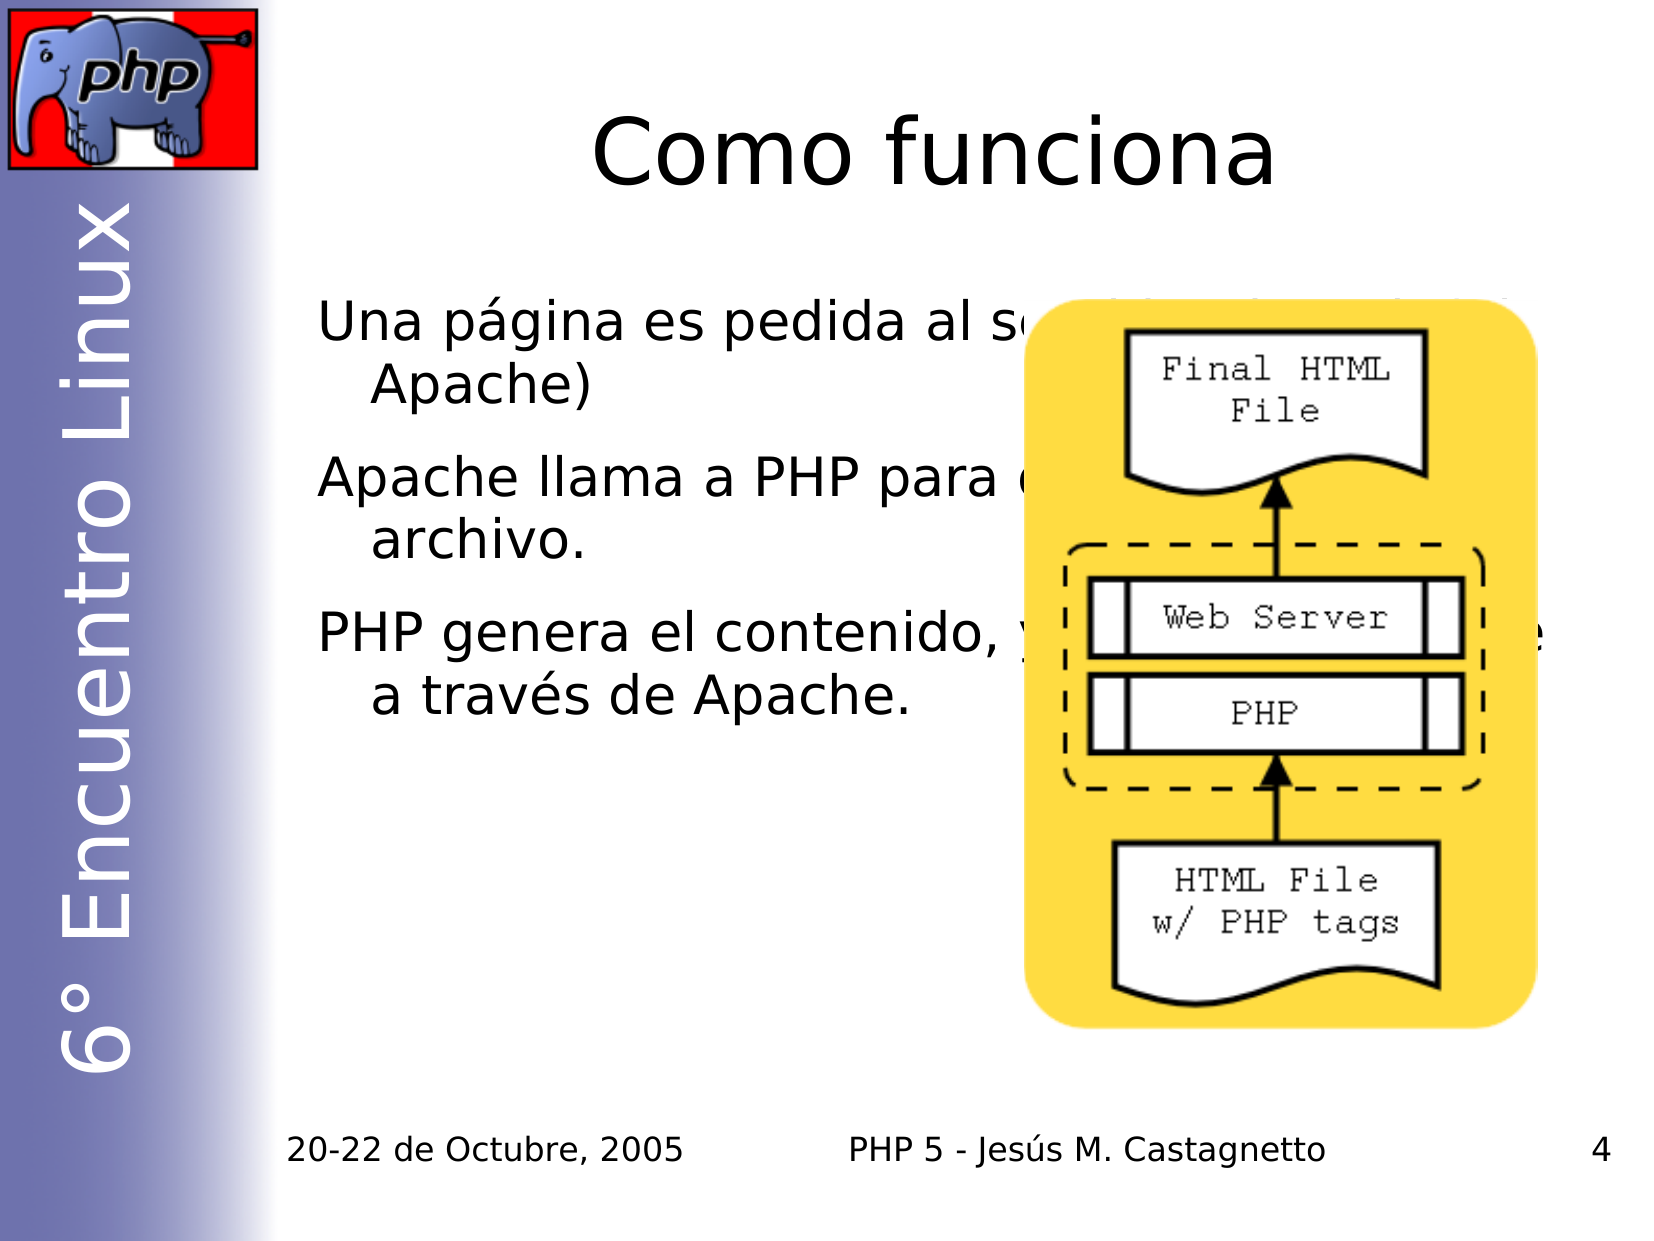

# Como funciona
Una página es pedida al servidor de web (ej. Apache)
Apache llama a PHP para que procese el archivo.
PHP genera el contenido, y lo envía al cliente a través de Apache.
20-22 de Octubre, 2005
PHP 5 - Jesús M. Castagnetto
4